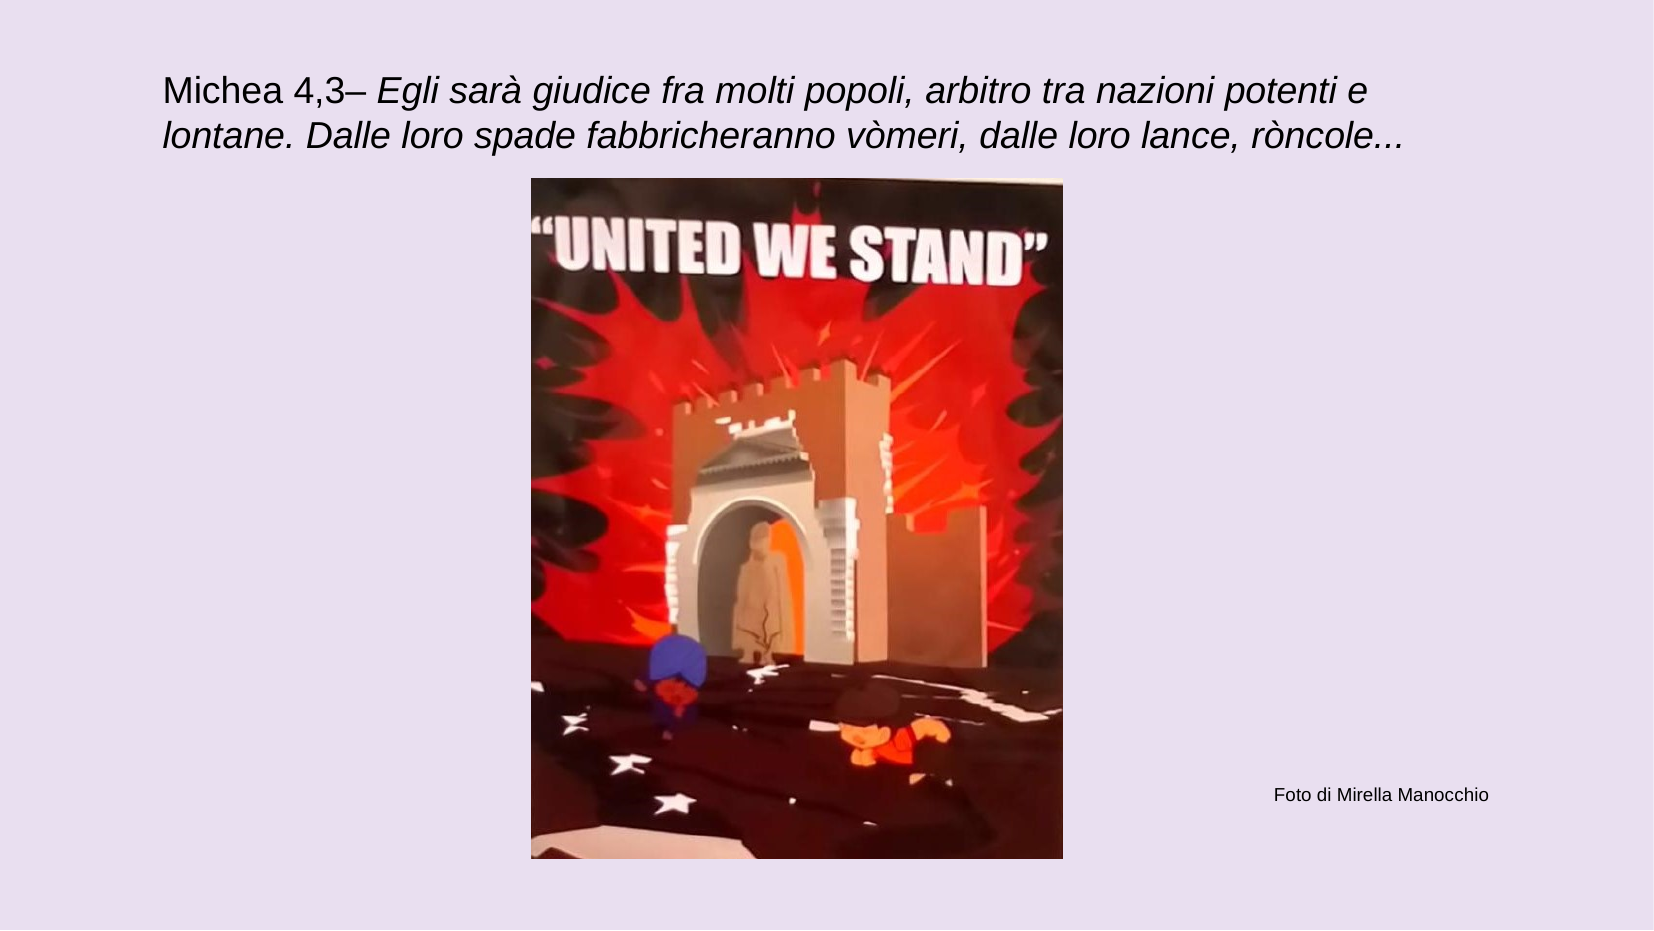

#
Michea 4,3– Egli sarà giudice fra molti popoli, arbitro tra nazioni potenti e lontane. Dalle loro spade fabbricheranno vòmeri, dalle loro lance, ròncole...
 Foto di Mirella Manocchio